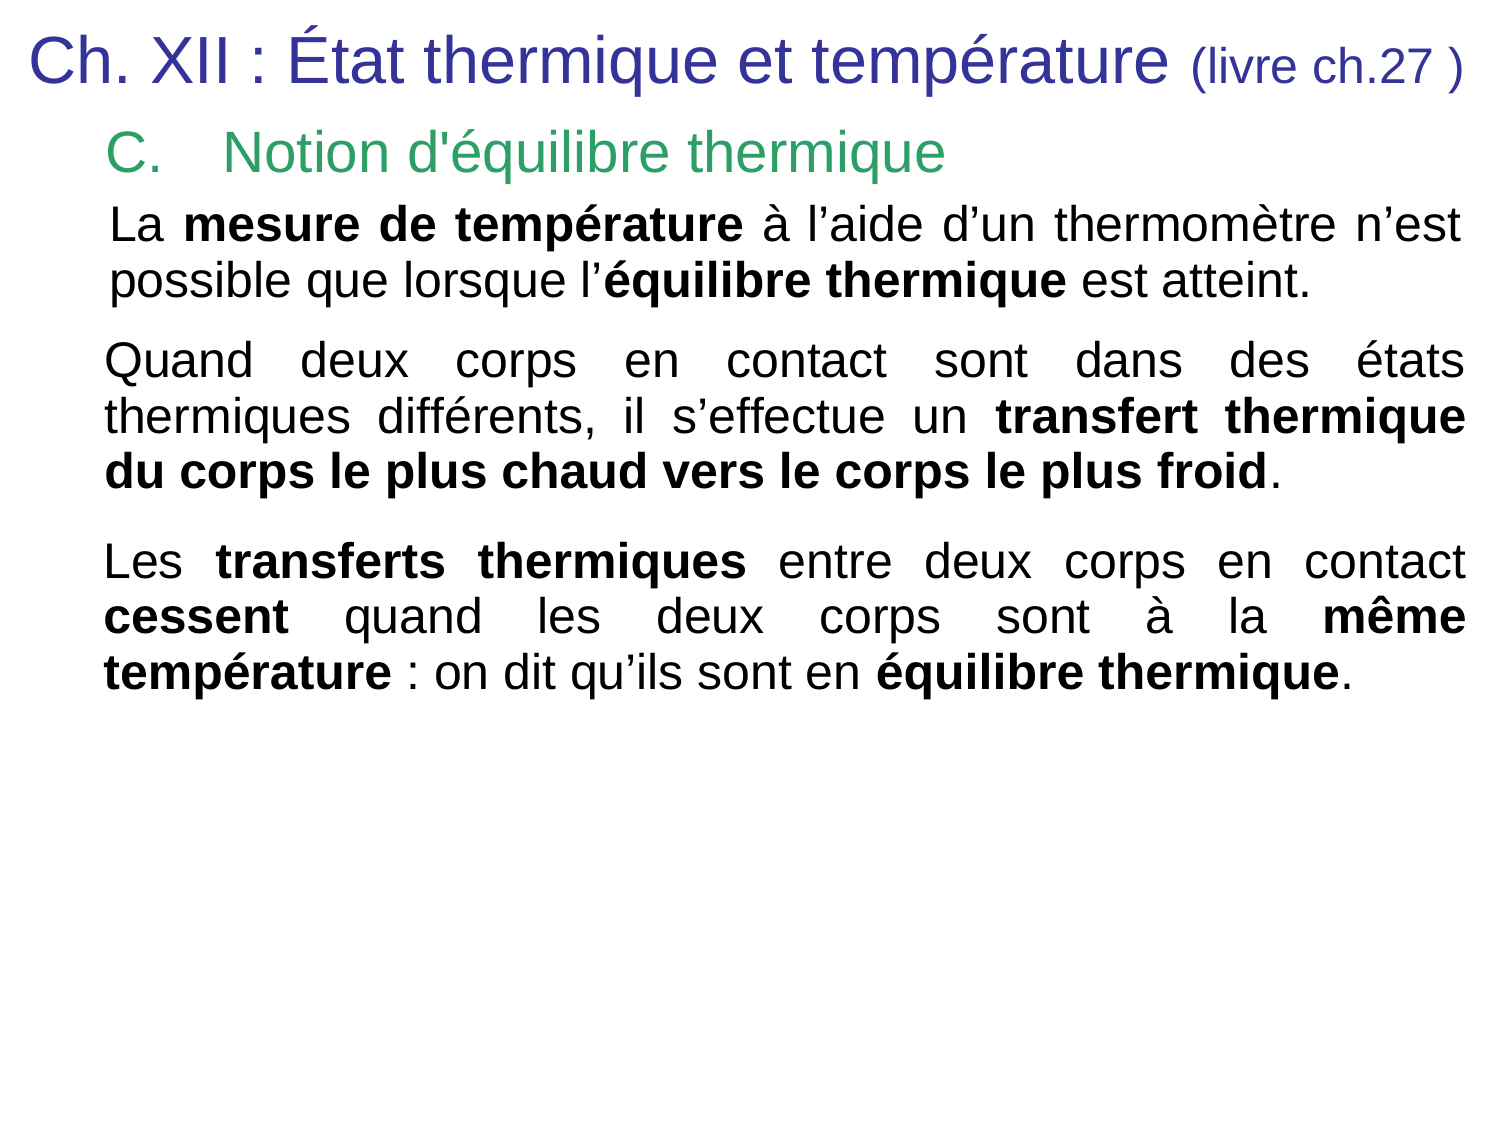

# Ch. XII : État thermique et température (livre ch.27 )
C.	Notion d'équilibre thermique
La mesure de température à l’aide d’un thermomètre n’est possible que lorsque l’équilibre thermique est atteint.
Quand deux corps en contact sont dans des états thermiques différents, il s’effectue un transfert thermique du corps le plus chaud vers le corps le plus froid.
Les transferts thermiques entre deux corps en contact cessent quand les deux corps sont à la même température : on dit qu’ils sont en équilibre thermique.